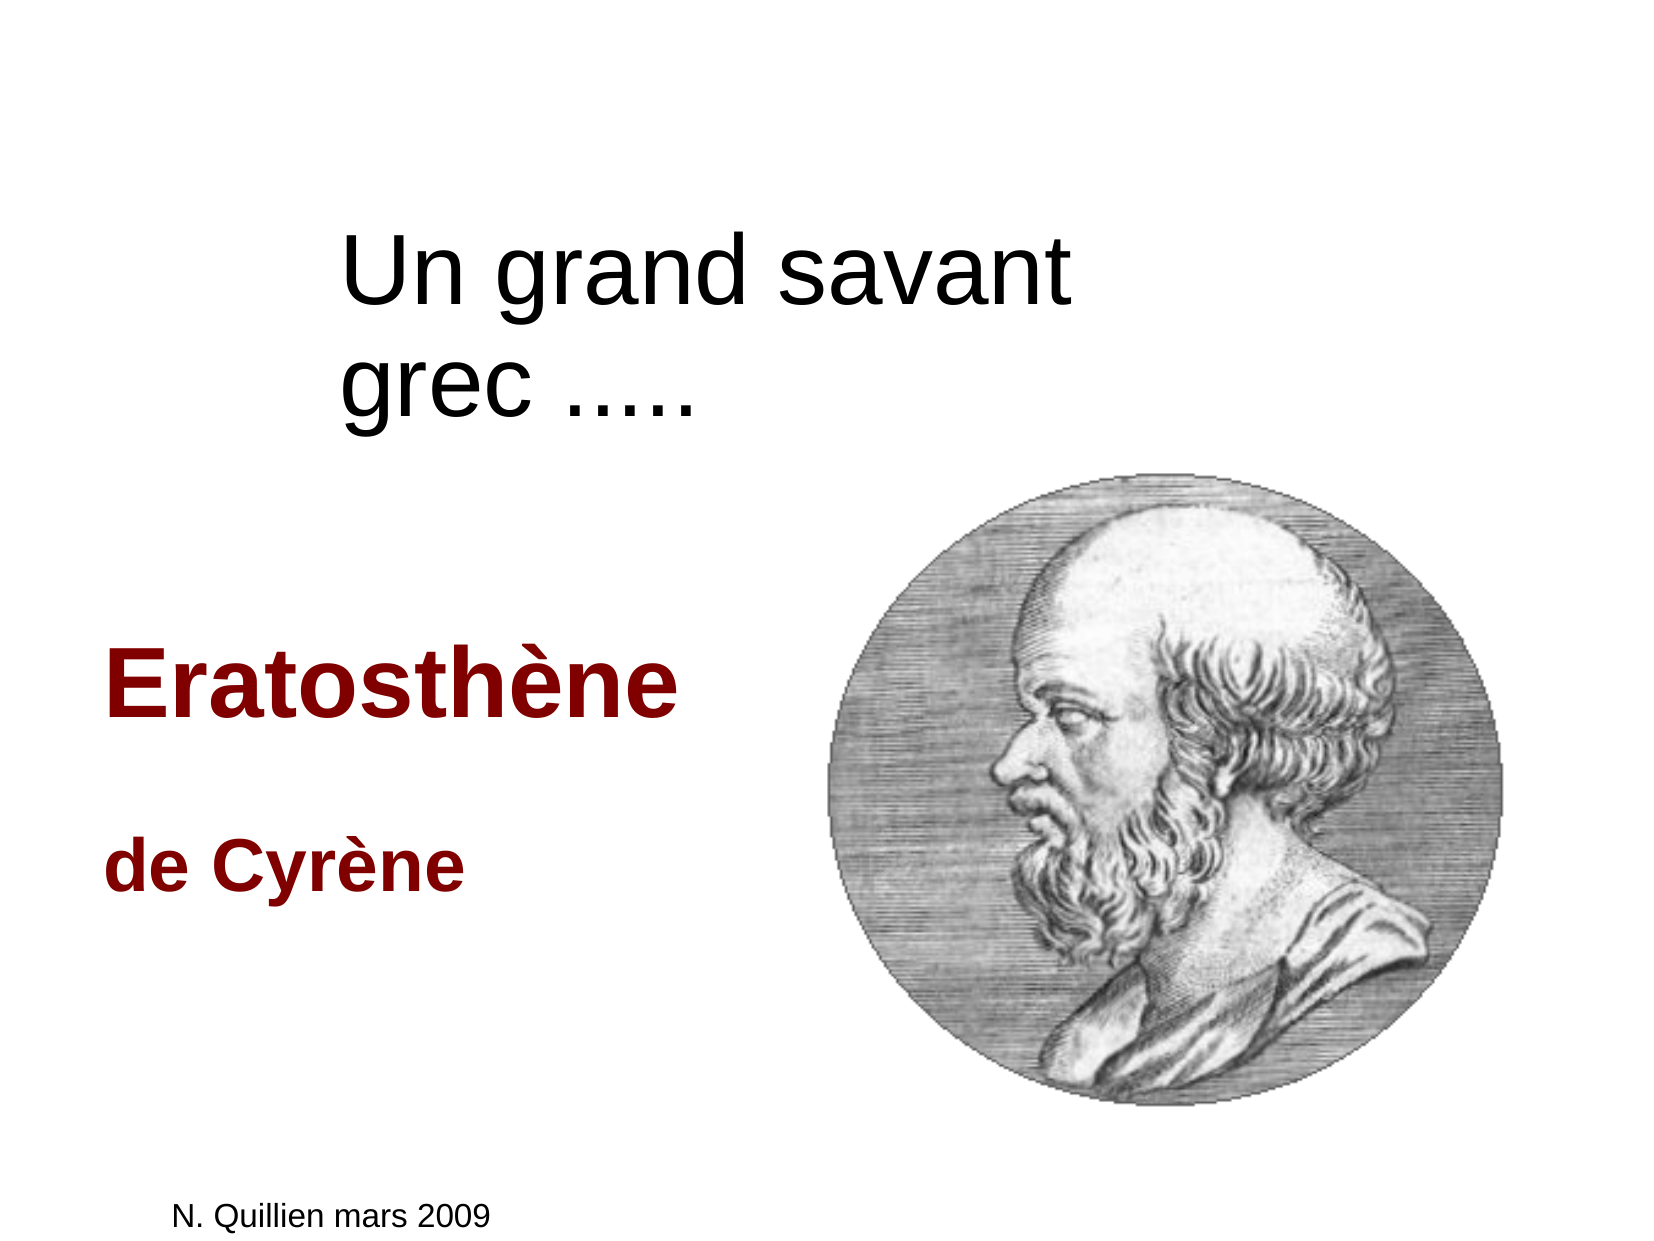

Un grand savant grec .....
Eratosthène
de Cyrène
N. Quillien mars 2009